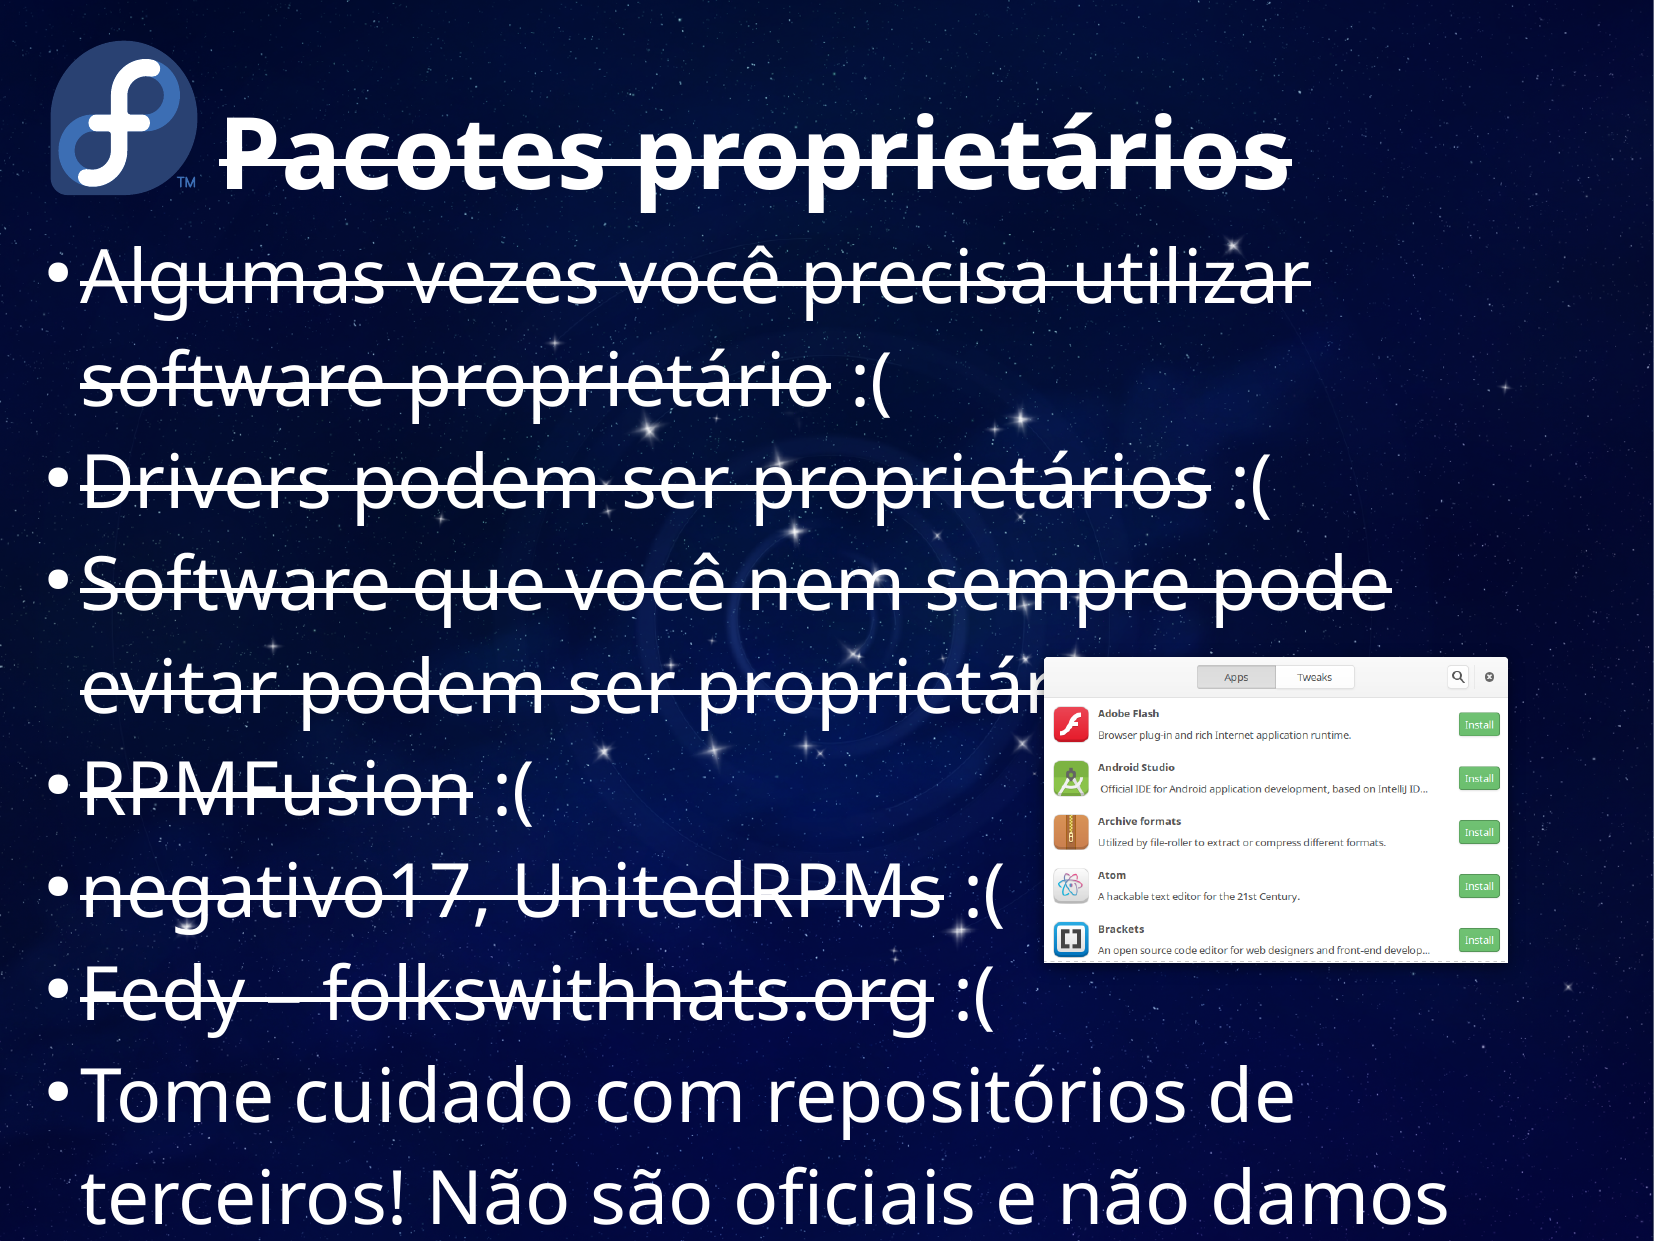

Pacotes proprietários
Algumas vezes você precisa utilizar software proprietário :(
Drivers podem ser proprietários :(
Software que você nem sempre pode evitar podem ser proprietários :(
RPMFusion :(
negativo17, UnitedRPMs :(
Fedy – folkswithhats.org :(
Tome cuidado com repositórios de terceiros! Não são oficiais e não damos suporte :)